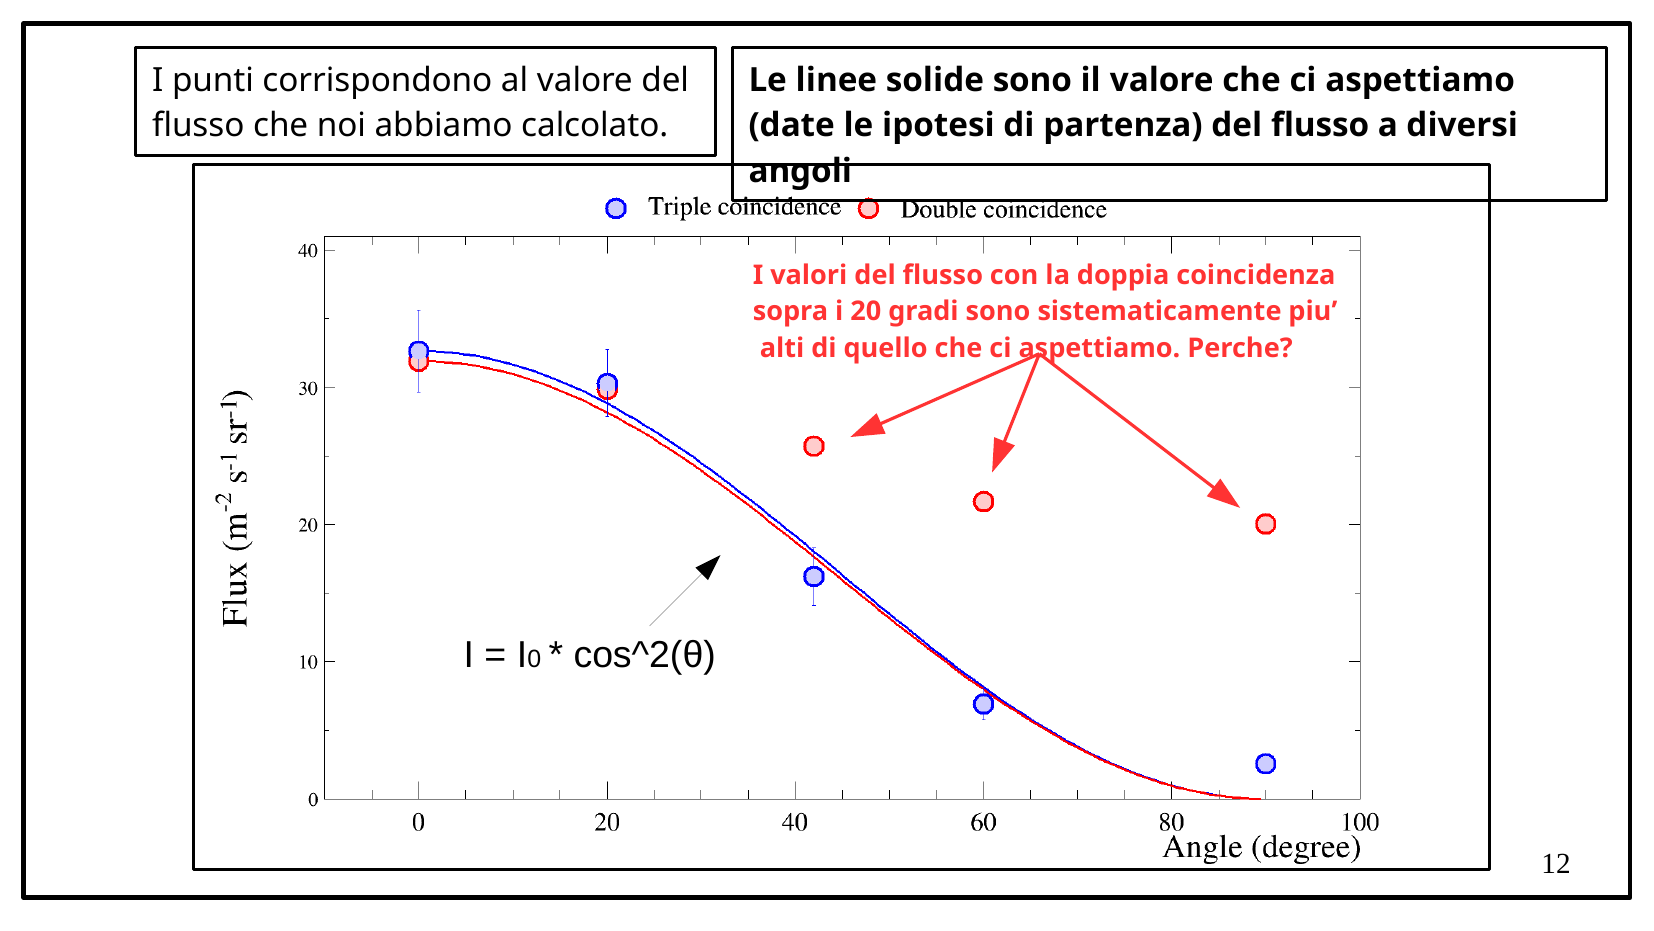

I punti corrispondono al valore del flusso che noi abbiamo calcolato.
Le linee solide sono il valore che ci aspettiamo (date le ipotesi di partenza) del flusso a diversi angoli
I valori del flusso con la doppia coincidenza sopra i 20 gradi sono sistematicamente piu’ alti di quello che ci aspettiamo. Perche?
I = I0 * cos^2(θ)
12